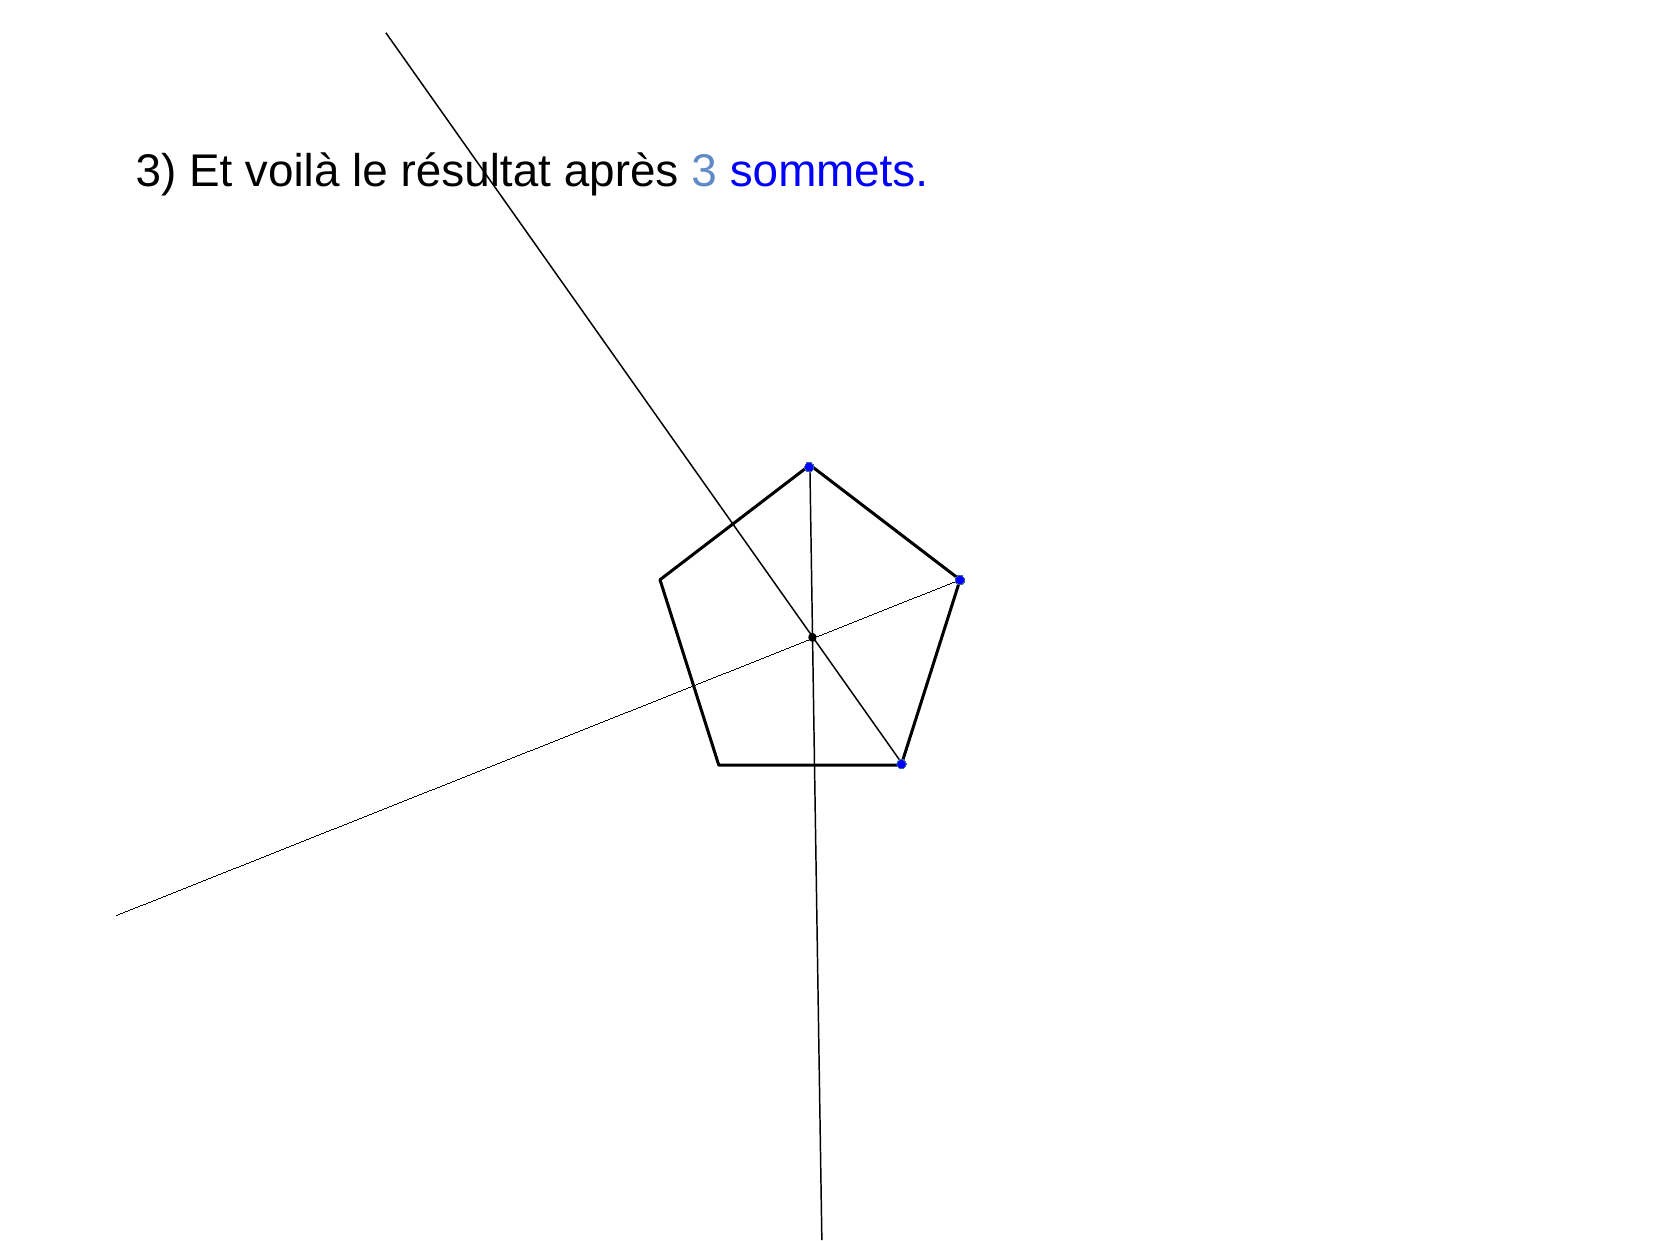

3) Et voilà le résultat après 3 sommets.